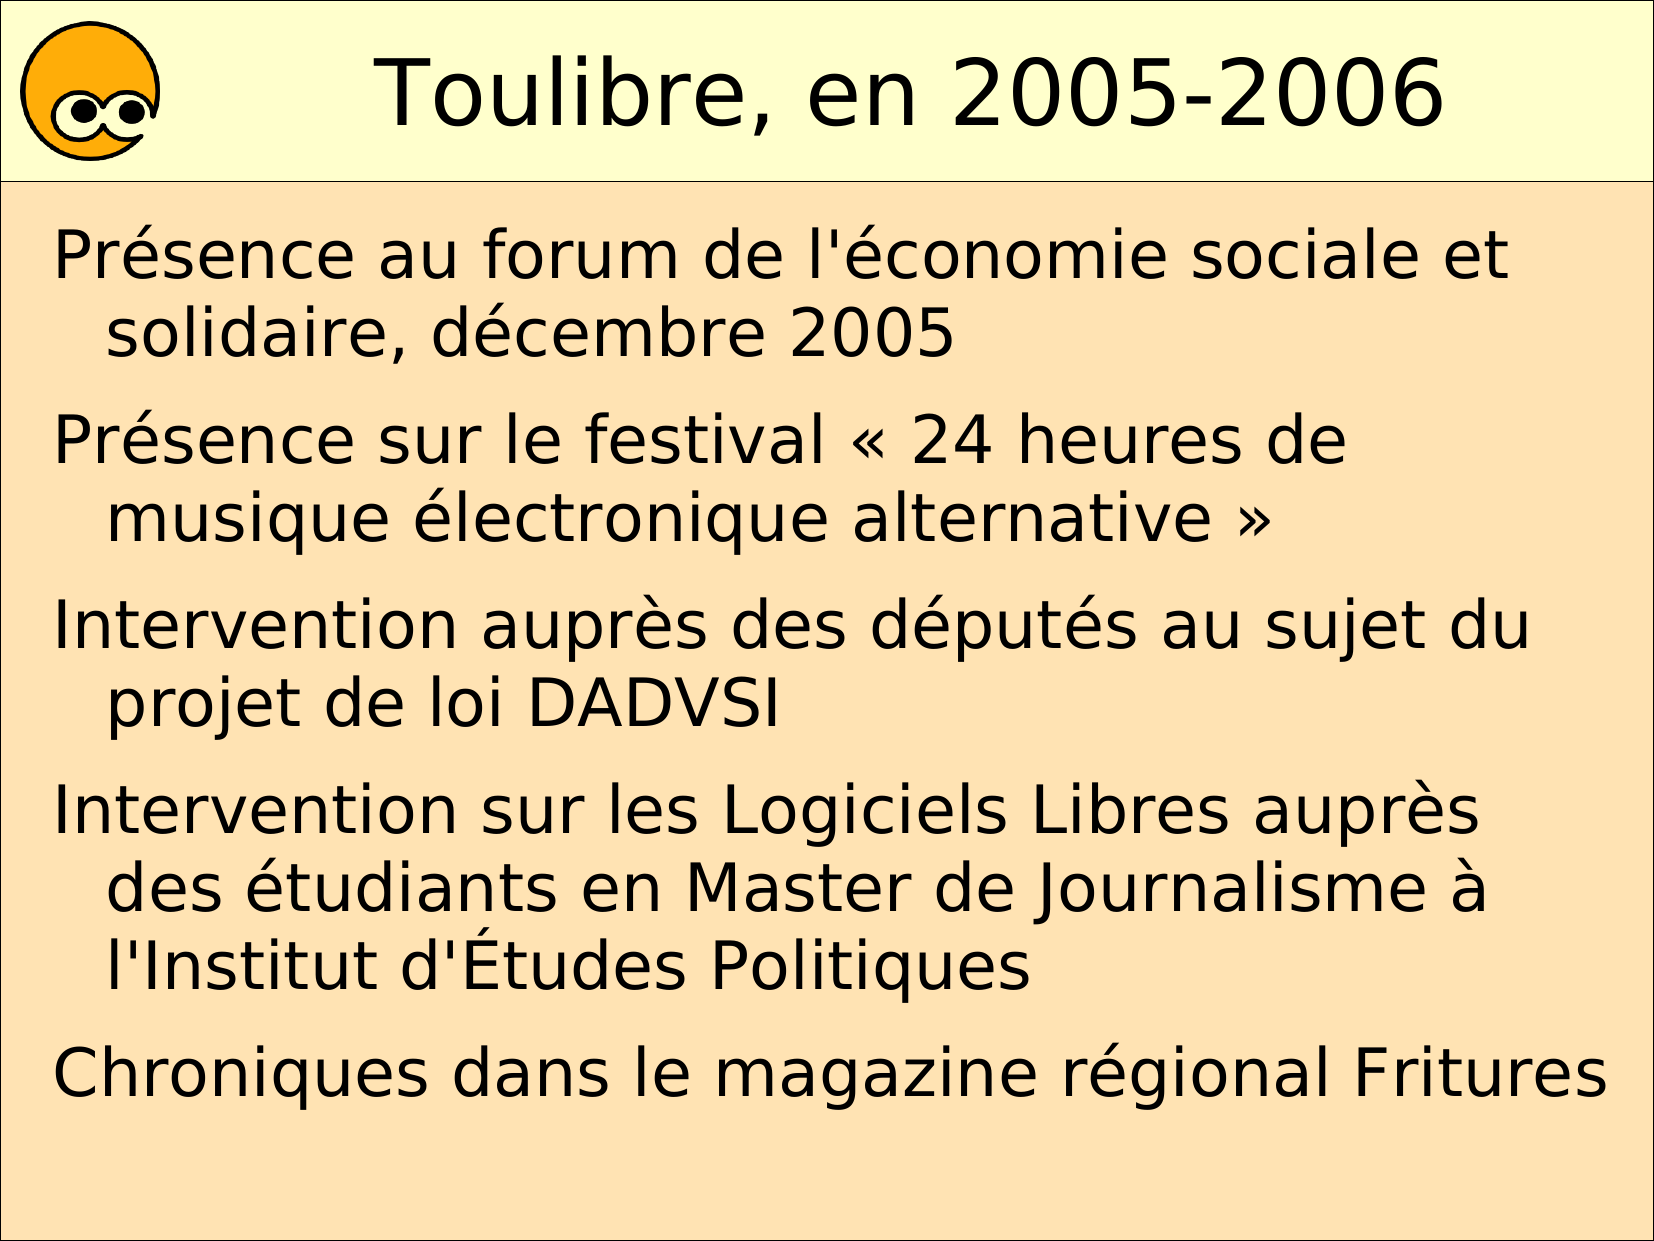

# Toulibre, en 2005-2006
Présence au forum de l'économie sociale et solidaire, décembre 2005
Présence sur le festival « 24 heures de musique électronique alternative »
Intervention auprès des députés au sujet du projet de loi DADVSI
Intervention sur les Logiciels Libres auprès des étudiants en Master de Journalisme à l'Institut d'Études Politiques
Chroniques dans le magazine régional Fritures